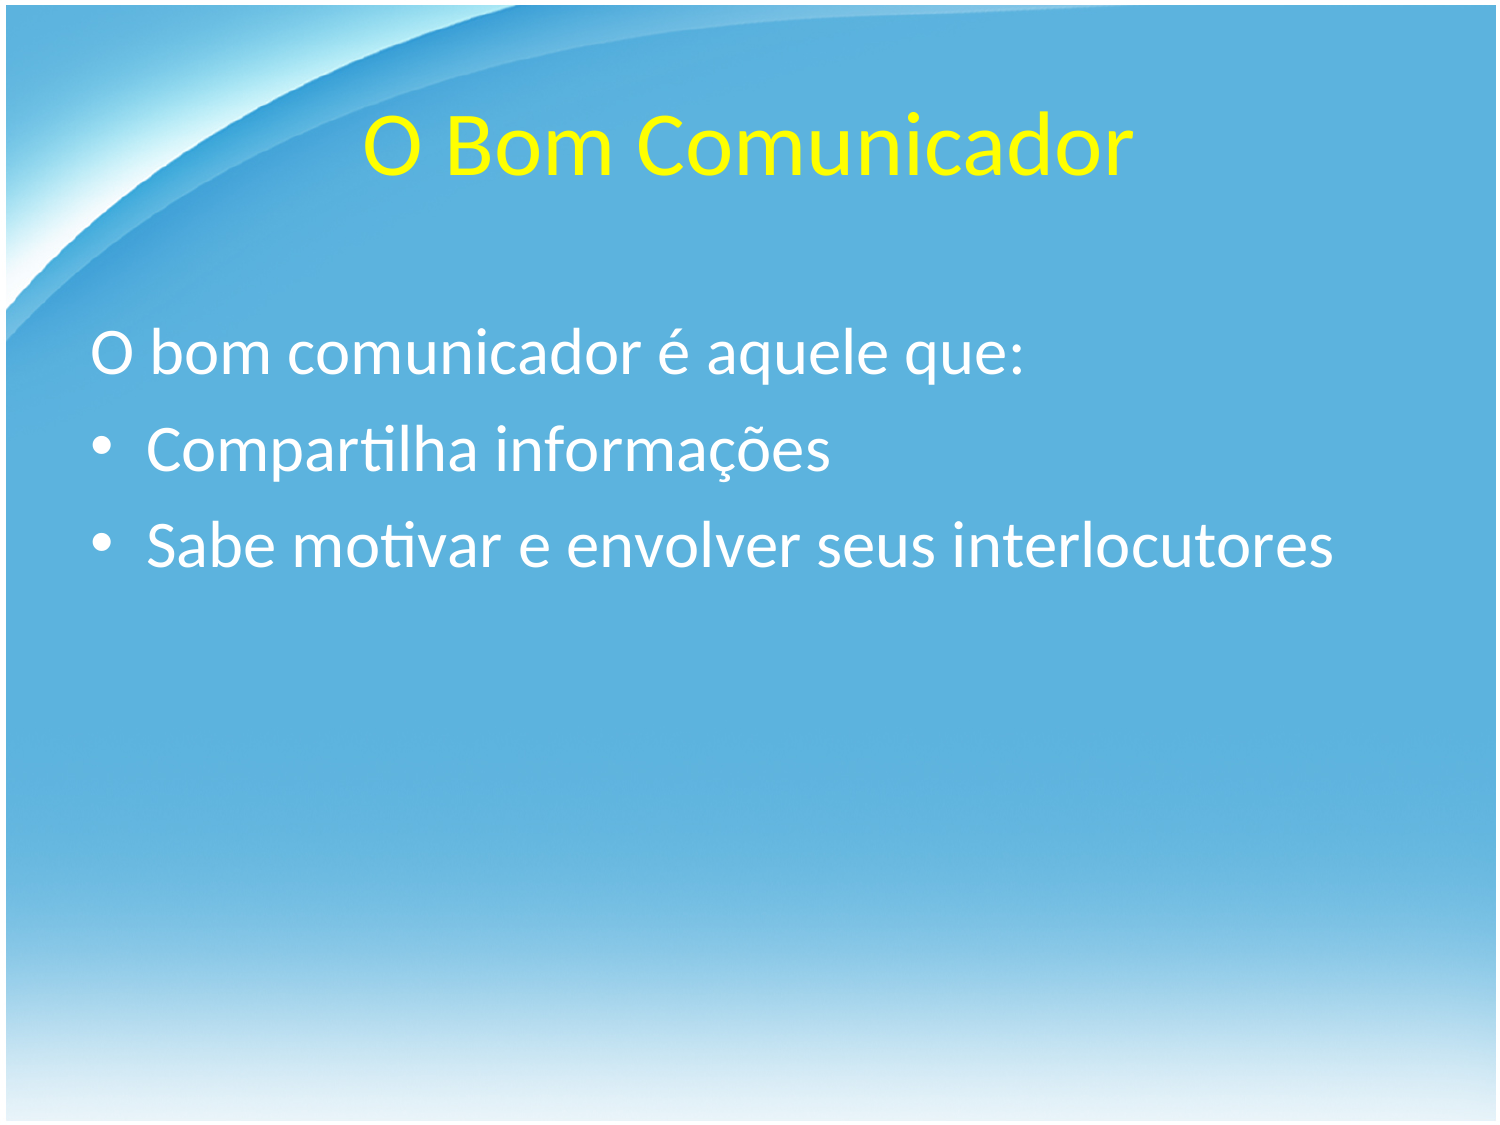

# O Bom Comunicador
O bom comunicador é aquele que:
Compartilha informações
Sabe motivar e envolver seus interlocutores